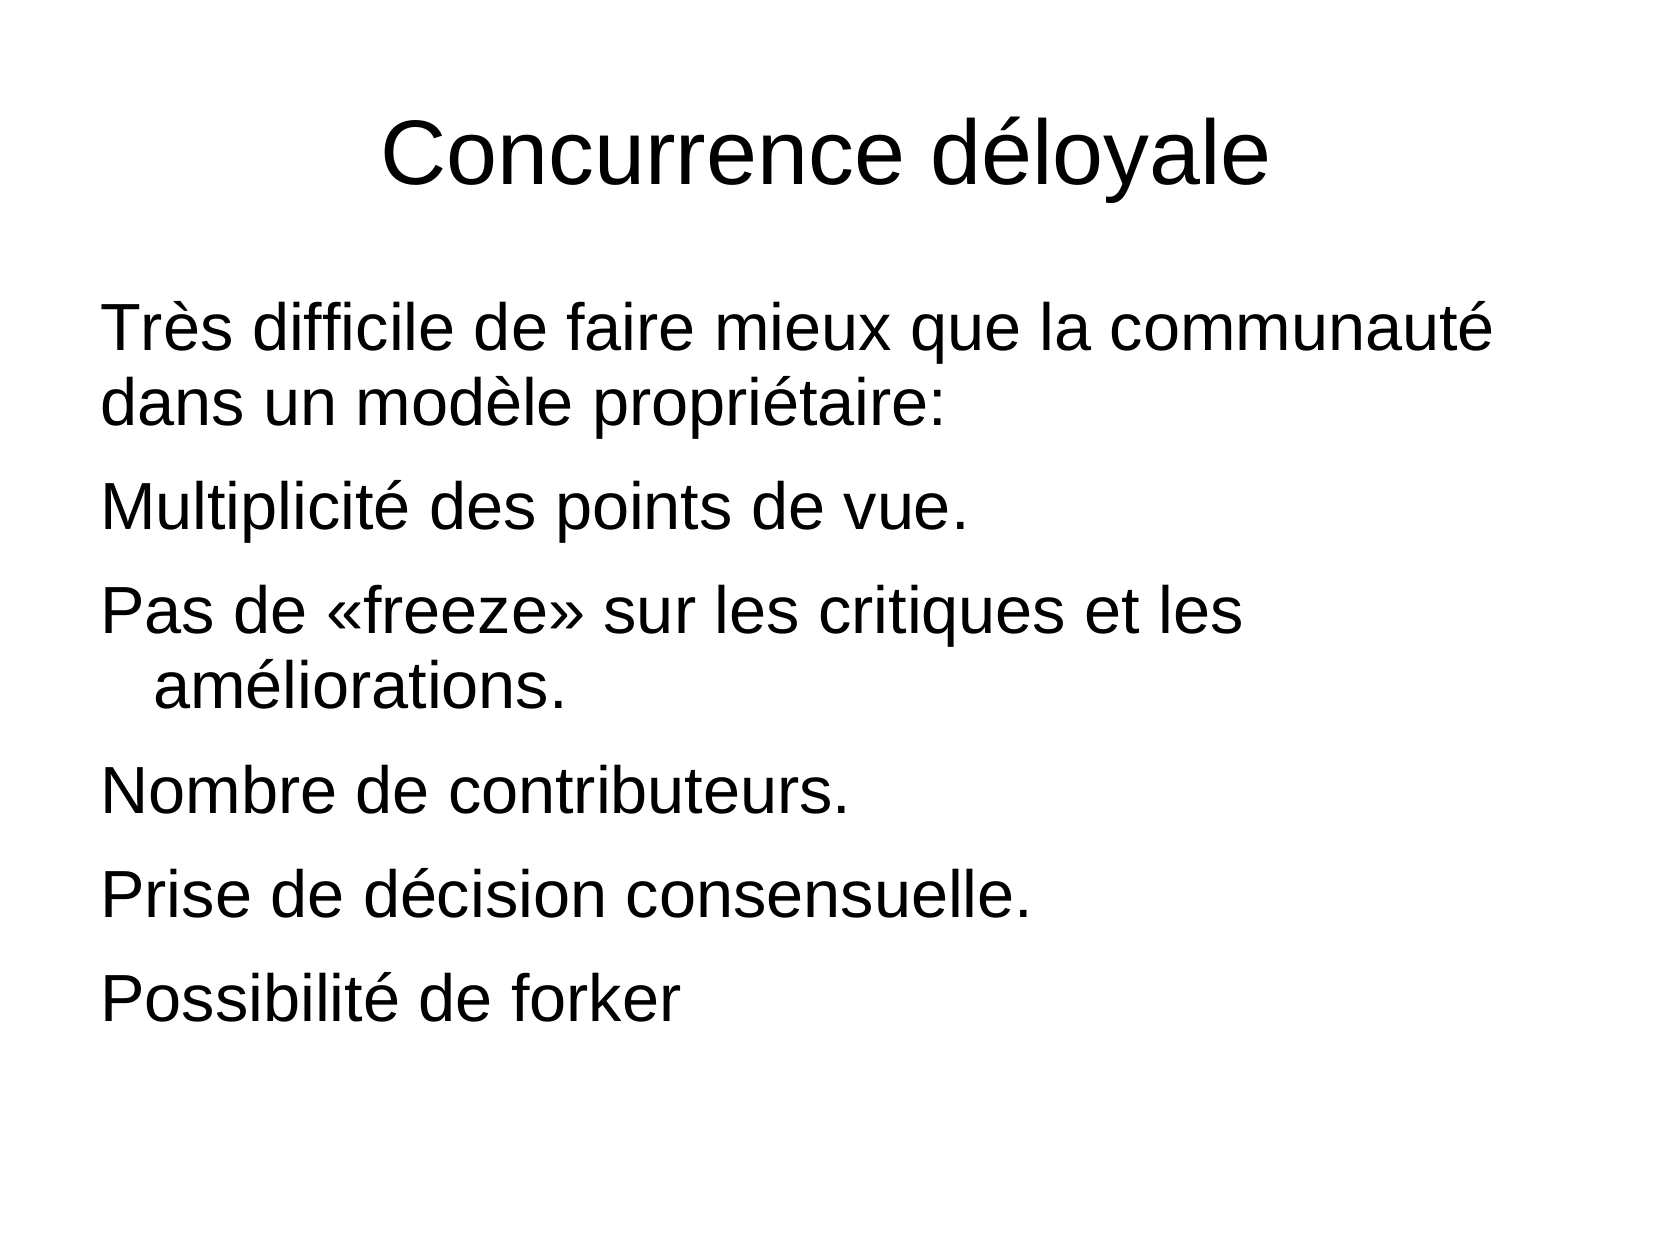

# Concurrence déloyale
Très difficile de faire mieux que la communauté dans un modèle propriétaire:
Multiplicité des points de vue.
Pas de «freeze» sur les critiques et les améliorations.
Nombre de contributeurs.
Prise de décision consensuelle.
Possibilité de forker